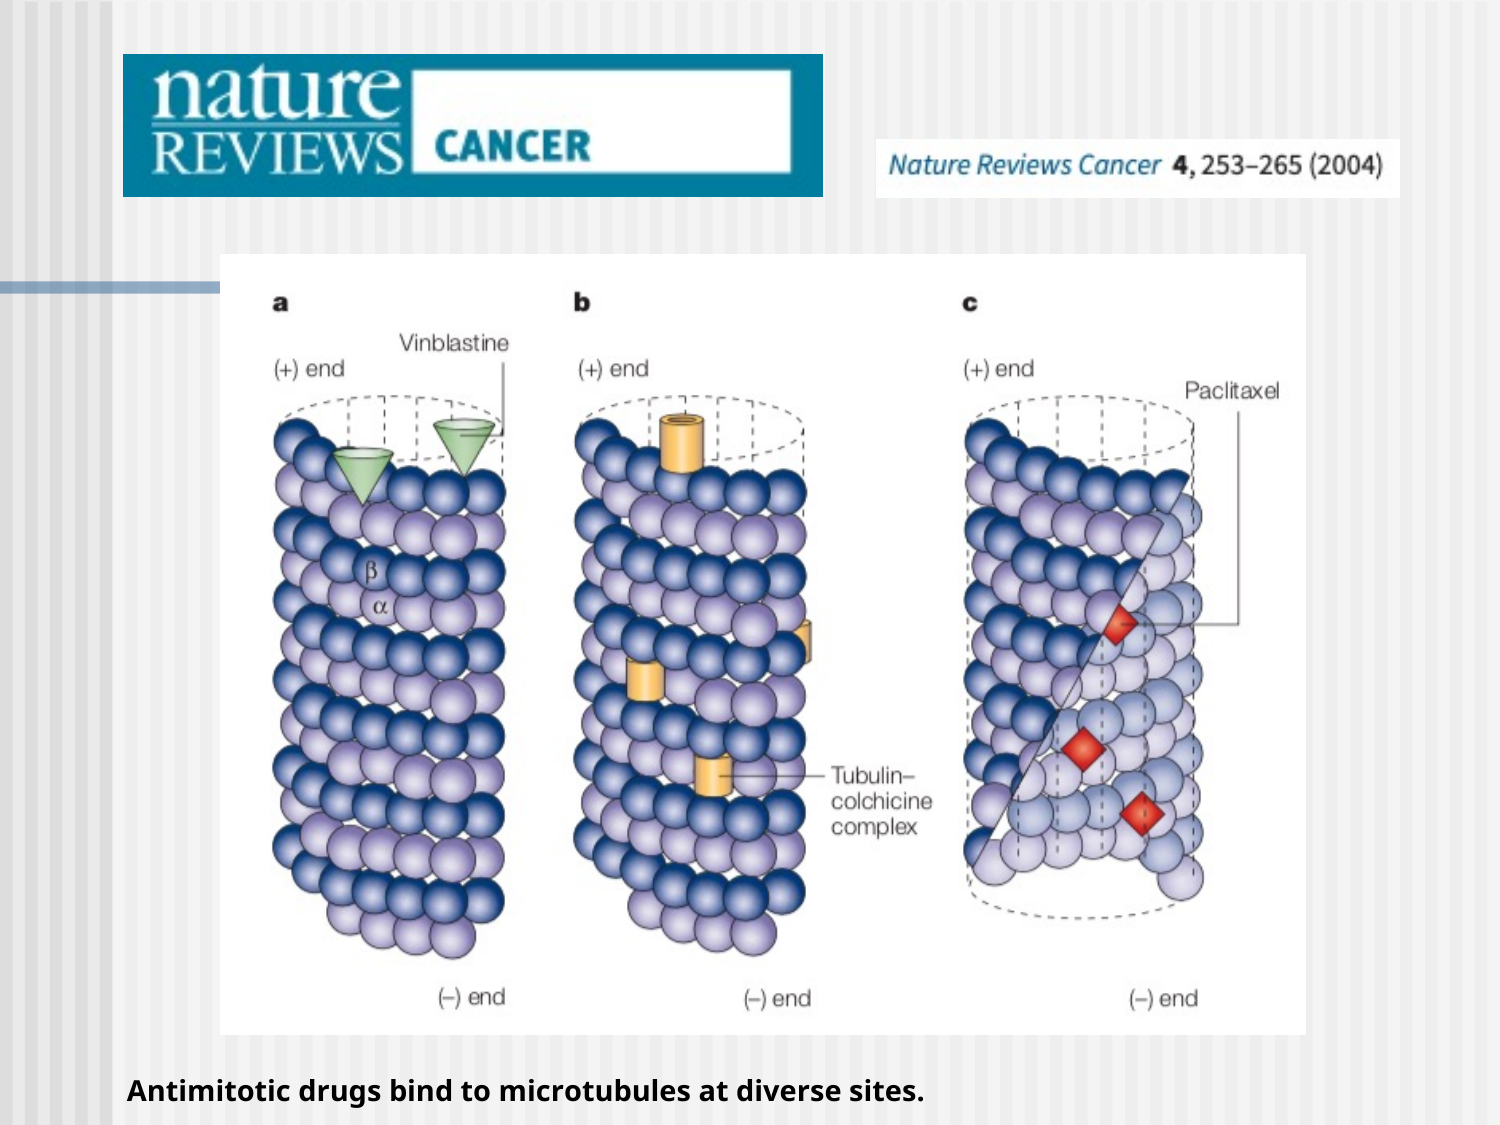

#
Antimitotic drugs bind to microtubules at diverse sites.